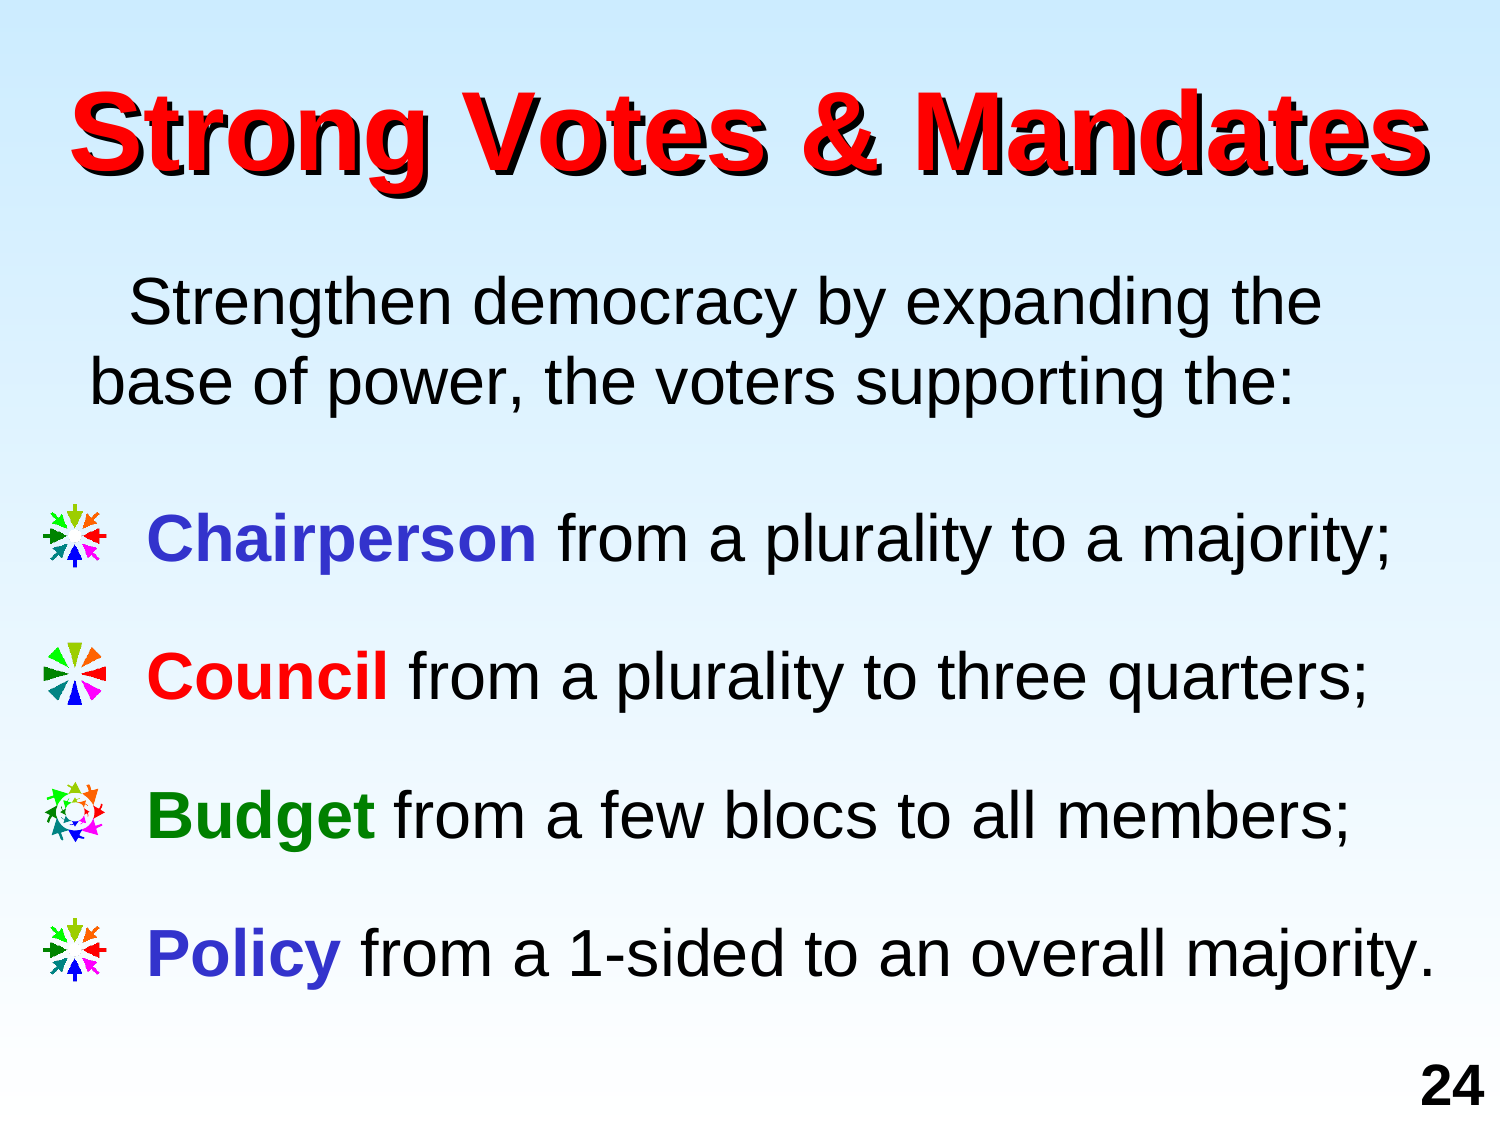

# Strong Votes & Mandates
Strengthen democracy by expanding the base of power, the voters supporting the:
Chairperson from a plurality to a majority;
Council from a plurality to three quarters;
Budget from a few blocs to all members;
Policy from a 1-sided to an overall majority.